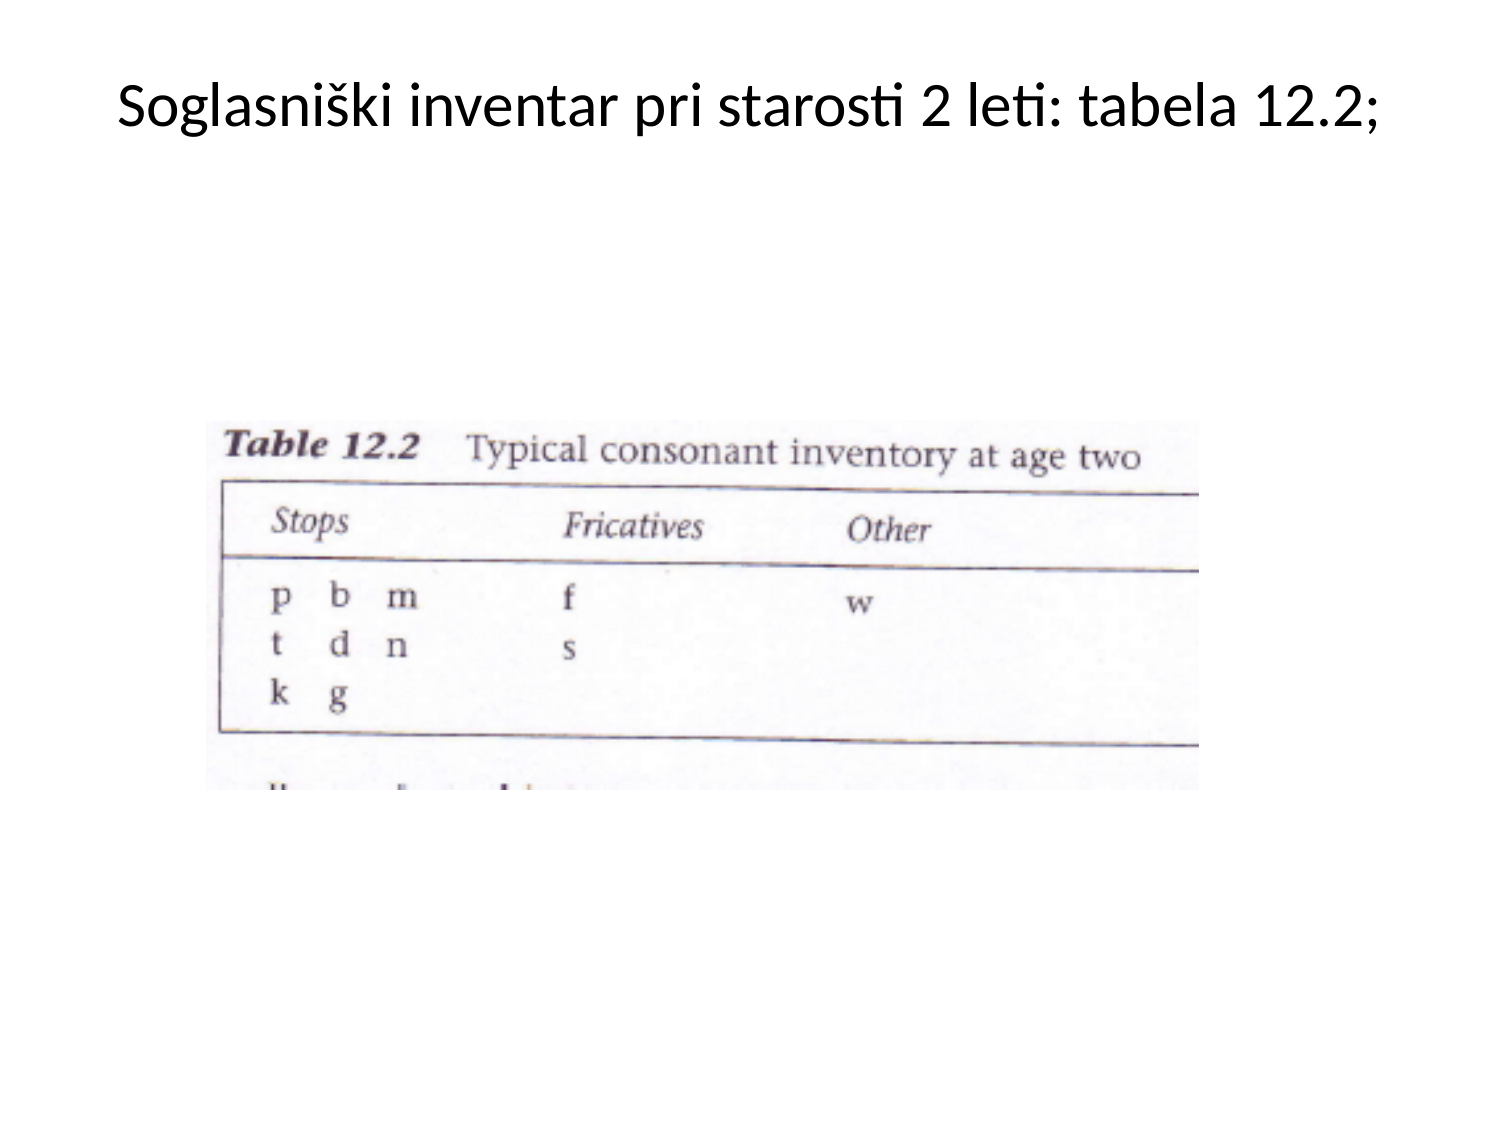

# Soglasniški inventar pri starosti 2 leti: tabela 12.2;